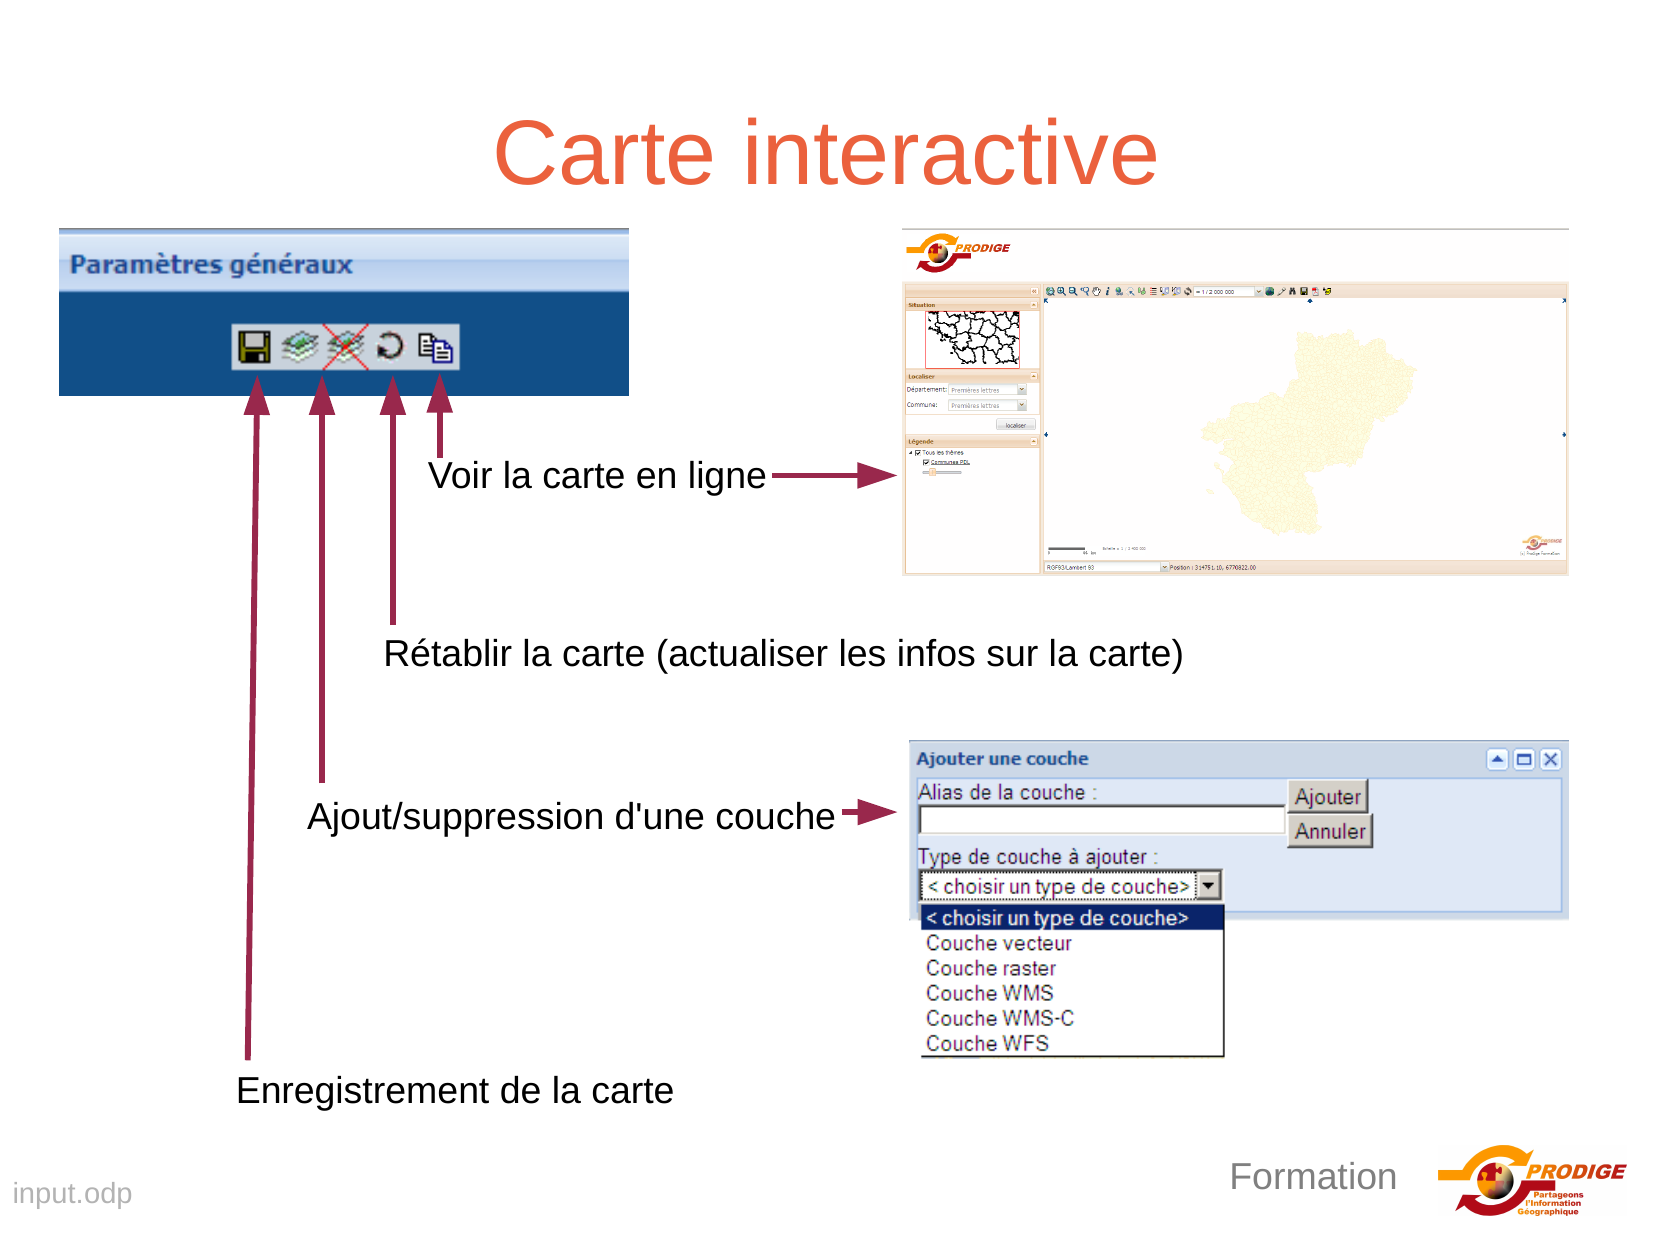

# Carte interactive
Voir la carte en ligne
Rétablir la carte (actualiser les infos sur la carte)
Ajout/suppression d'une couche
Enregistrement de la carte